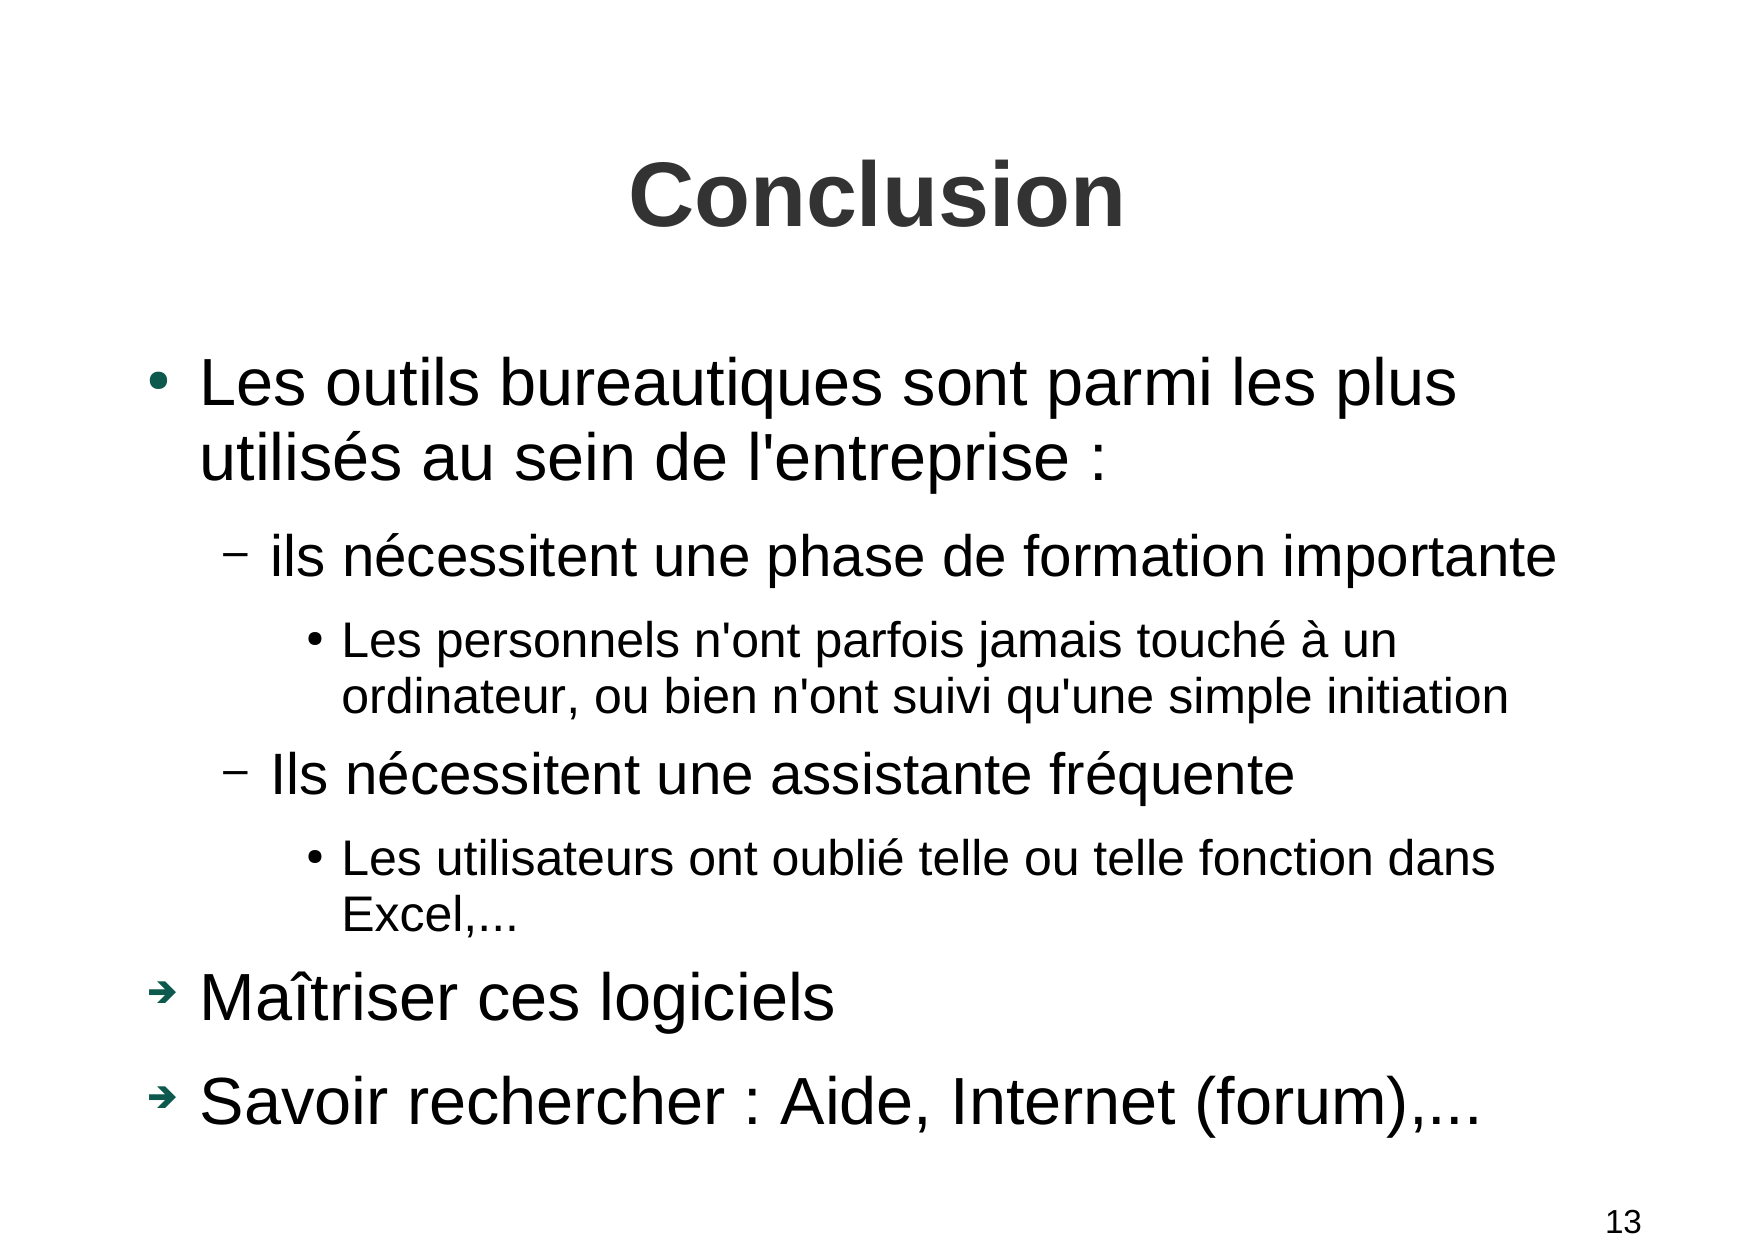

# Conclusion
Les outils bureautiques sont parmi les plus utilisés au sein de l'entreprise :
ils nécessitent une phase de formation importante
Les personnels n'ont parfois jamais touché à un ordinateur, ou bien n'ont suivi qu'une simple initiation
Ils nécessitent une assistante fréquente
Les utilisateurs ont oublié telle ou telle fonction dans Excel,...
Maîtriser ces logiciels
Savoir rechercher : Aide, Internet (forum),...